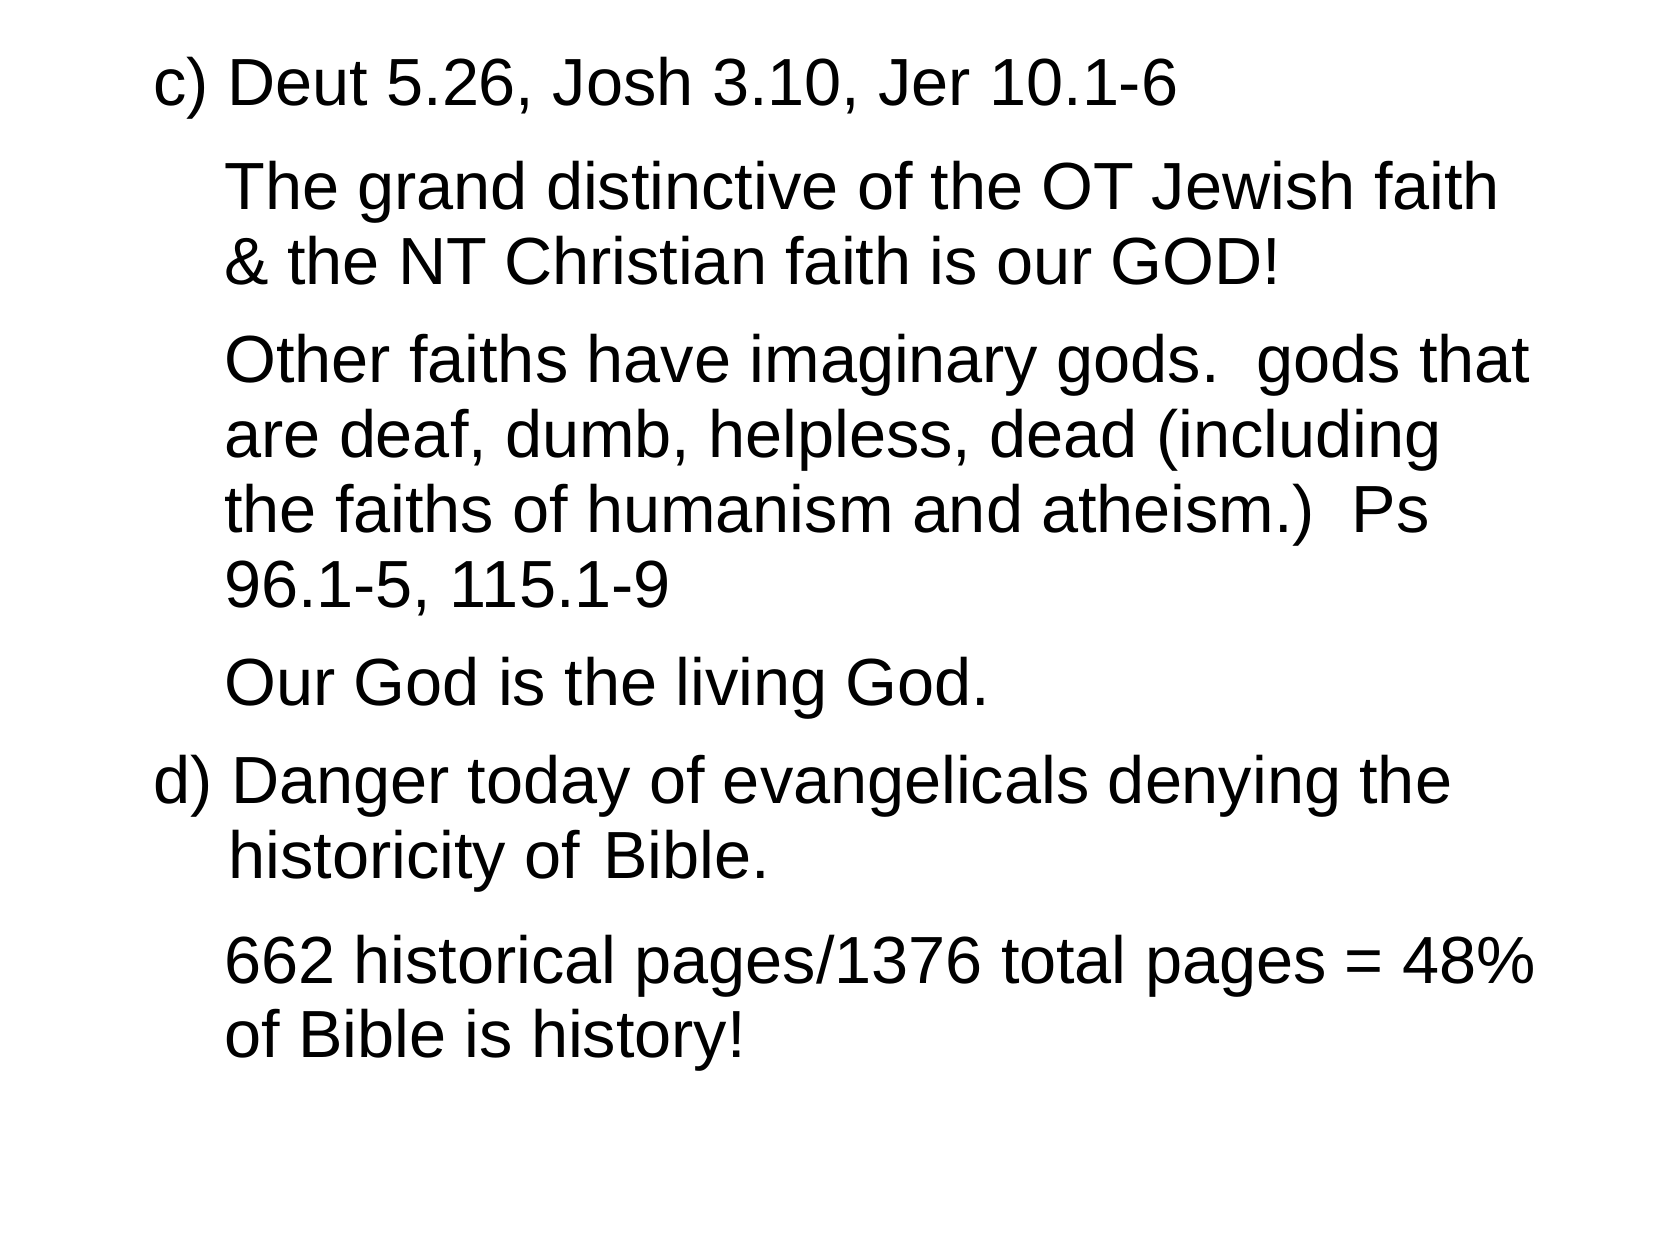

# c) Deut 5.26, Josh 3.10, Jer 10.1-6
The grand distinctive of the OT Jewish faith & the NT Christian faith is our GOD!
Other faiths have imaginary gods. gods that are deaf, dumb, helpless, dead (including the faiths of humanism and atheism.) Ps 96.1-5, 115.1-9
Our God is the living God.
d) Danger today of evangelicals denying the 		historicity of 	Bible.
662 historical pages/1376 total pages = 48% of Bible is history!